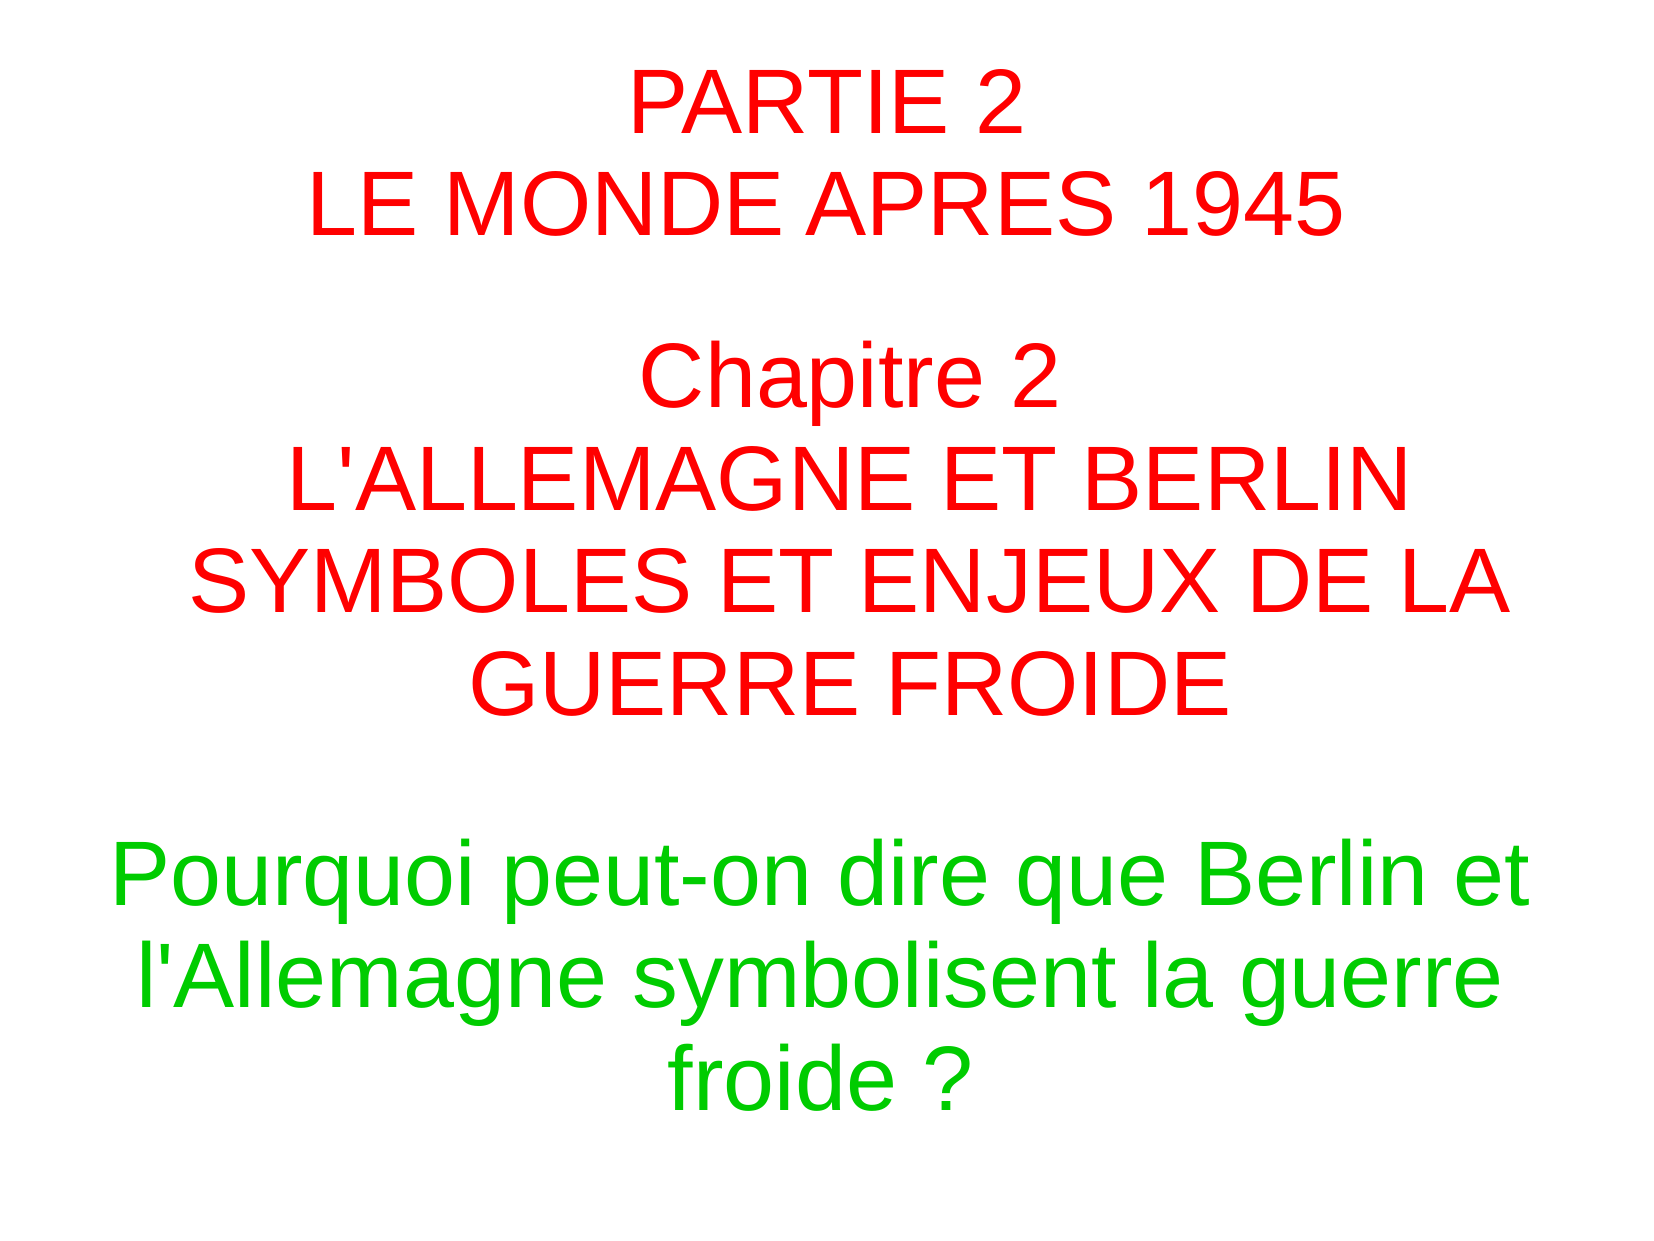

# PARTIE 2 LE MONDE APRES 1945
Chapitre 2
L'ALLEMAGNE ET BERLIN
SYMBOLES ET ENJEUX DE LA
GUERRE FROIDE
Pourquoi peut-on dire que Berlin et l'Allemagne symbolisent la guerre froide ?